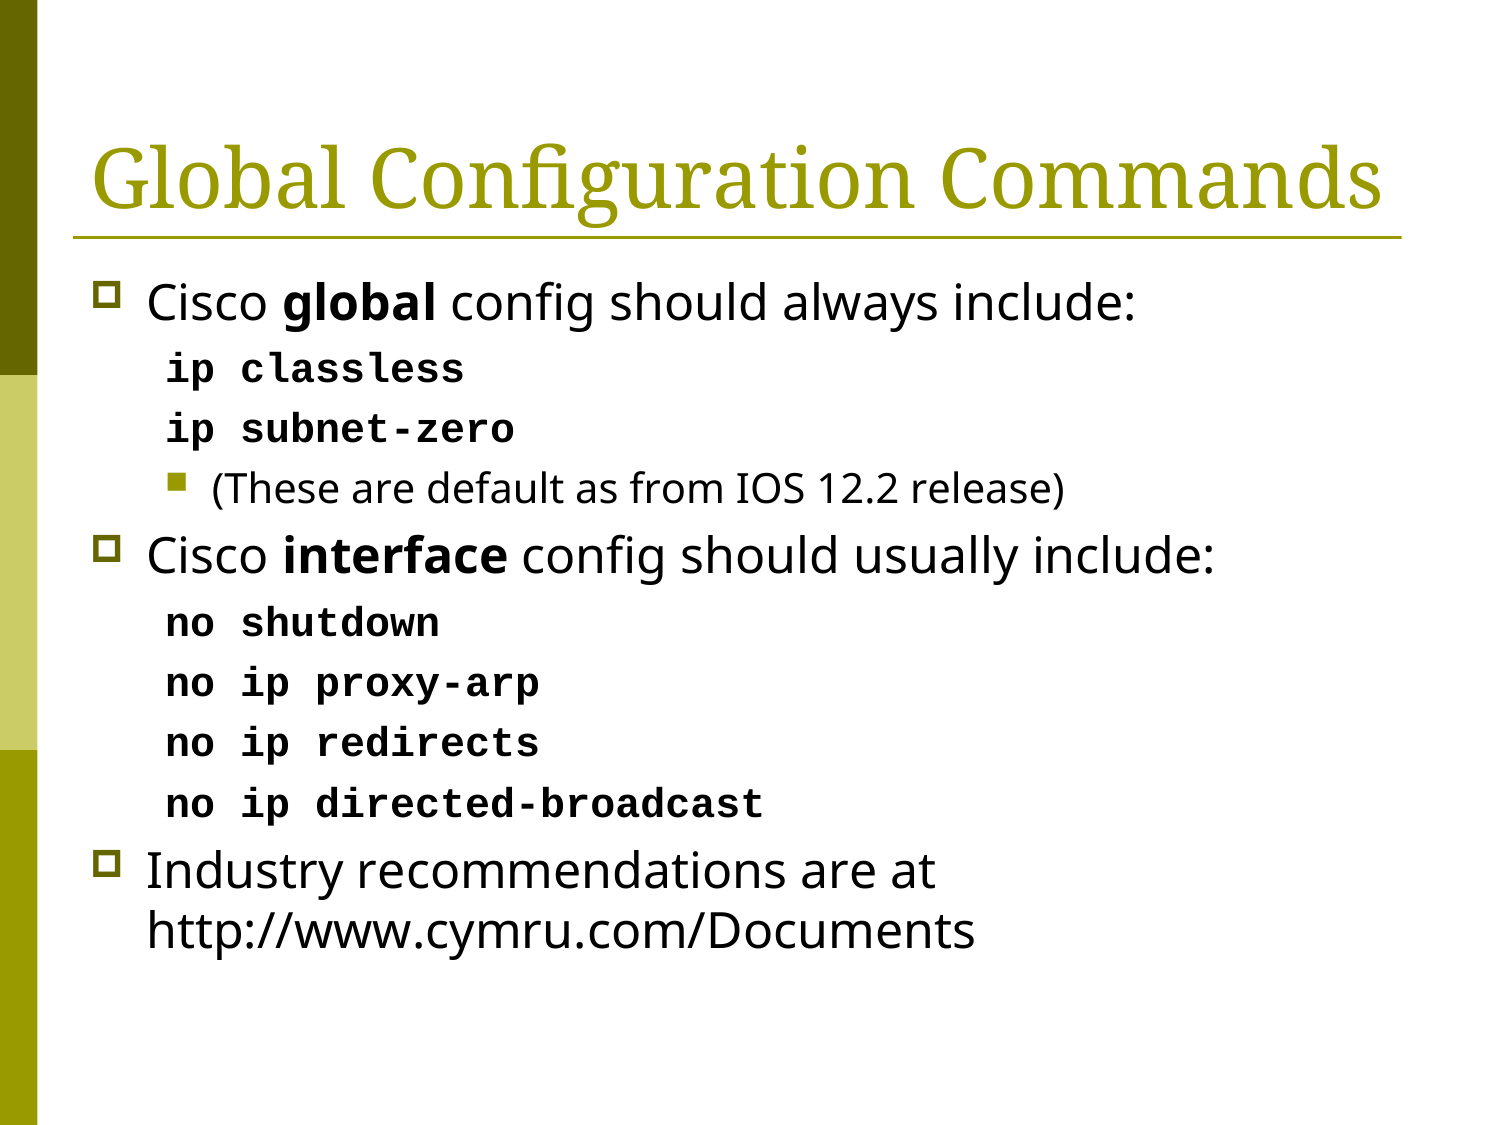

# Global Configuration Commands
Cisco global config should always include:
ip classless
ip subnet-zero
(These are default as from IOS 12.2 release)
Cisco interface config should usually include:
no shutdown
no ip proxy-arp
no ip redirects
no ip directed-broadcast
Industry recommendations are at http://www.cymru.com/Documents